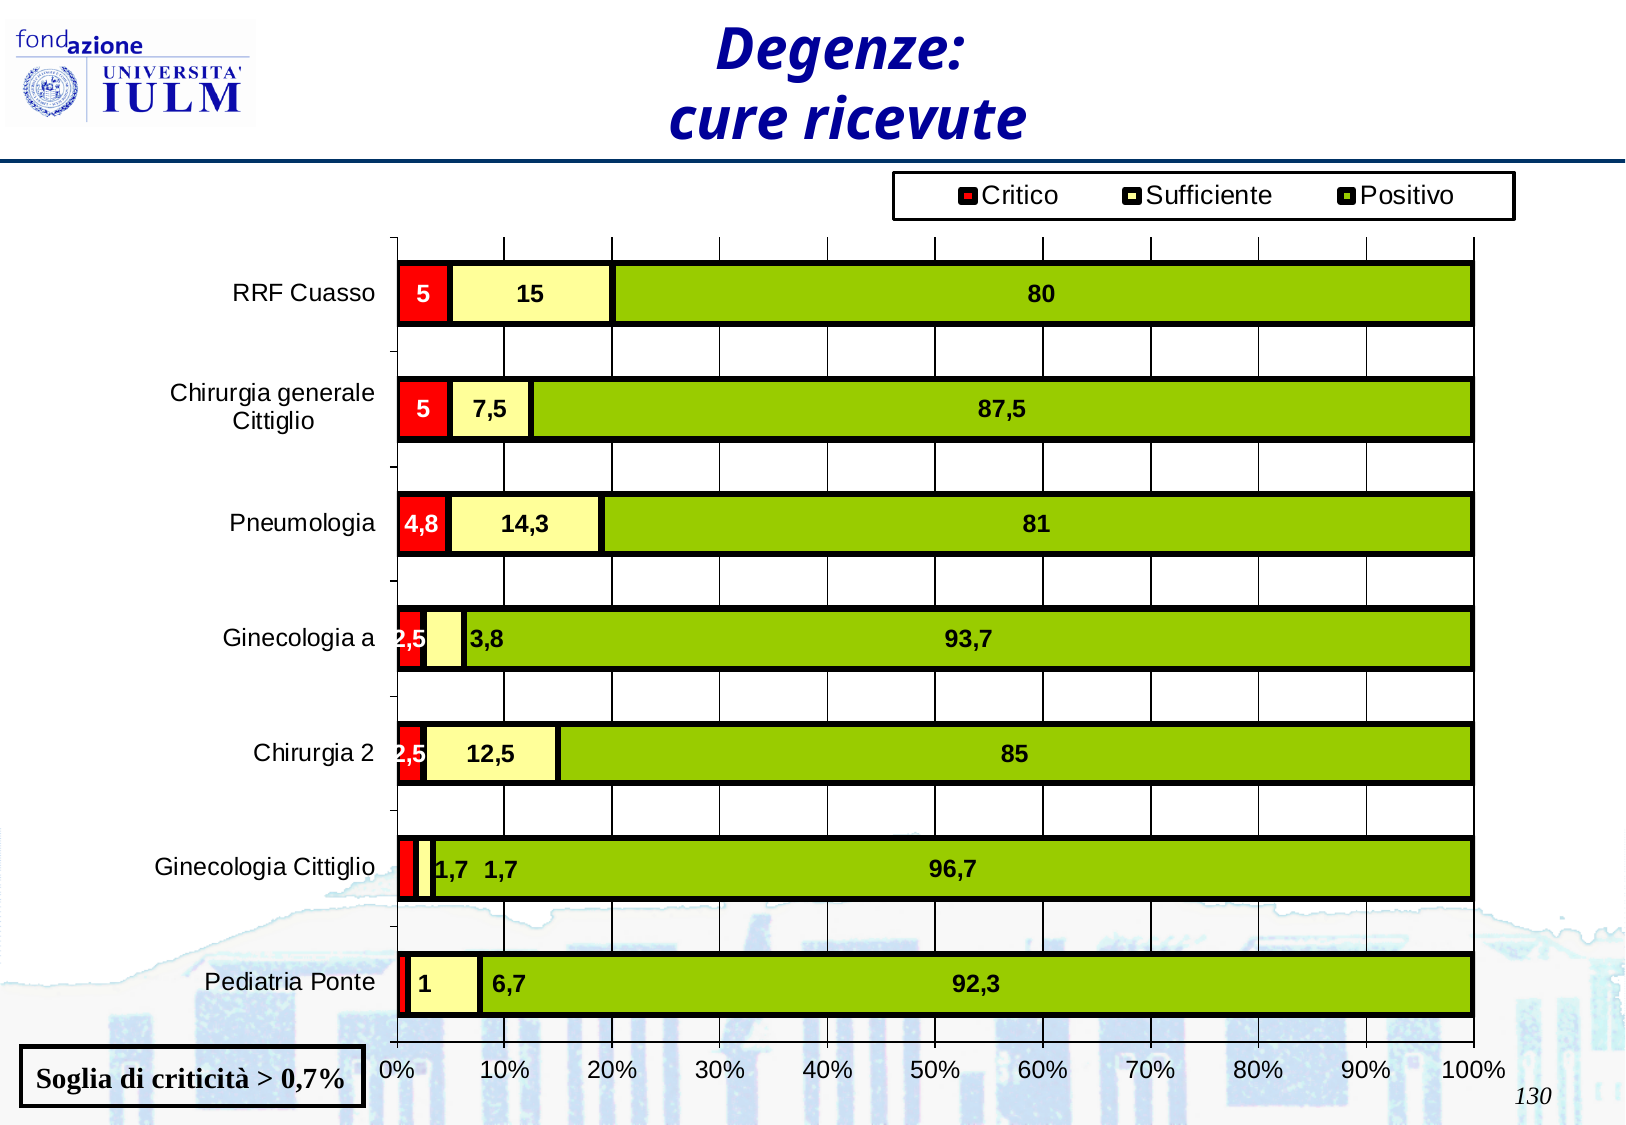

Degenze:
cure ricevute
Soglia di criticità > 0,7%